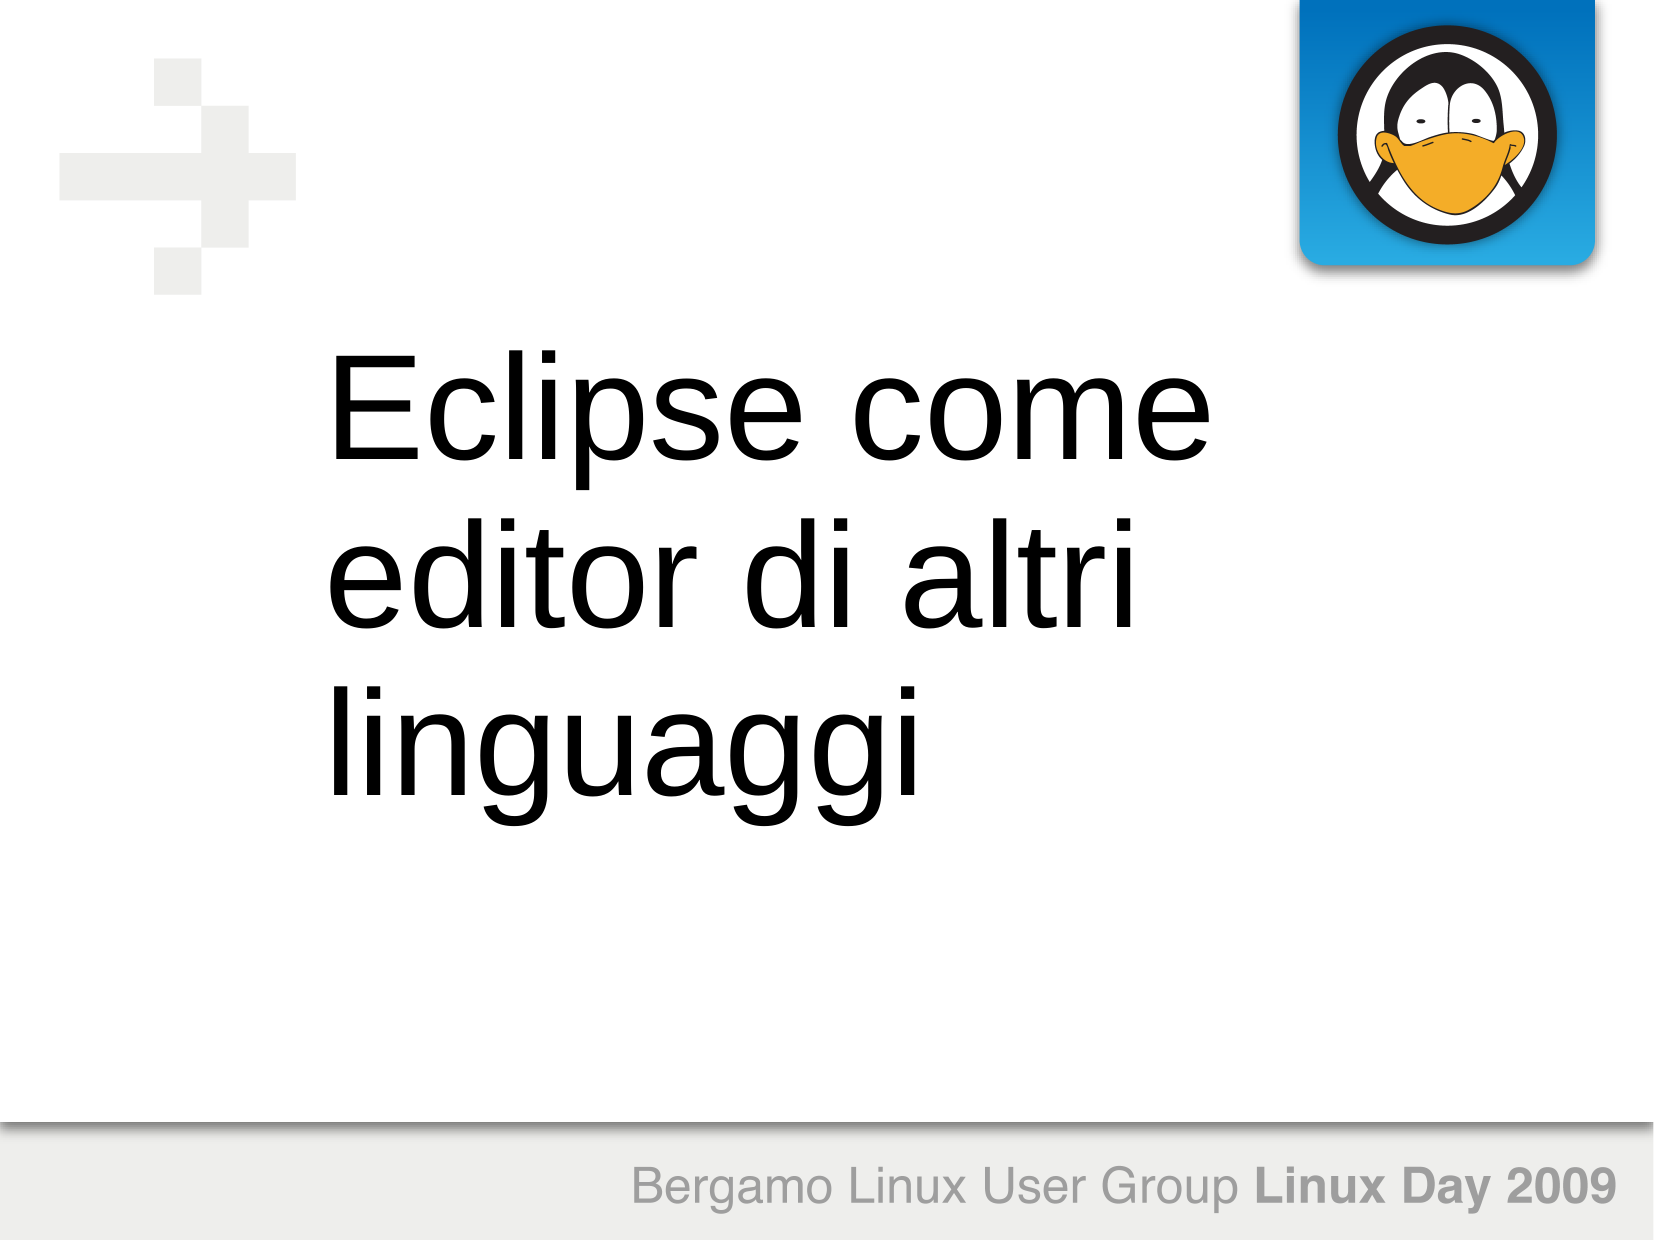

# Eclipse come editor di altri linguaggi